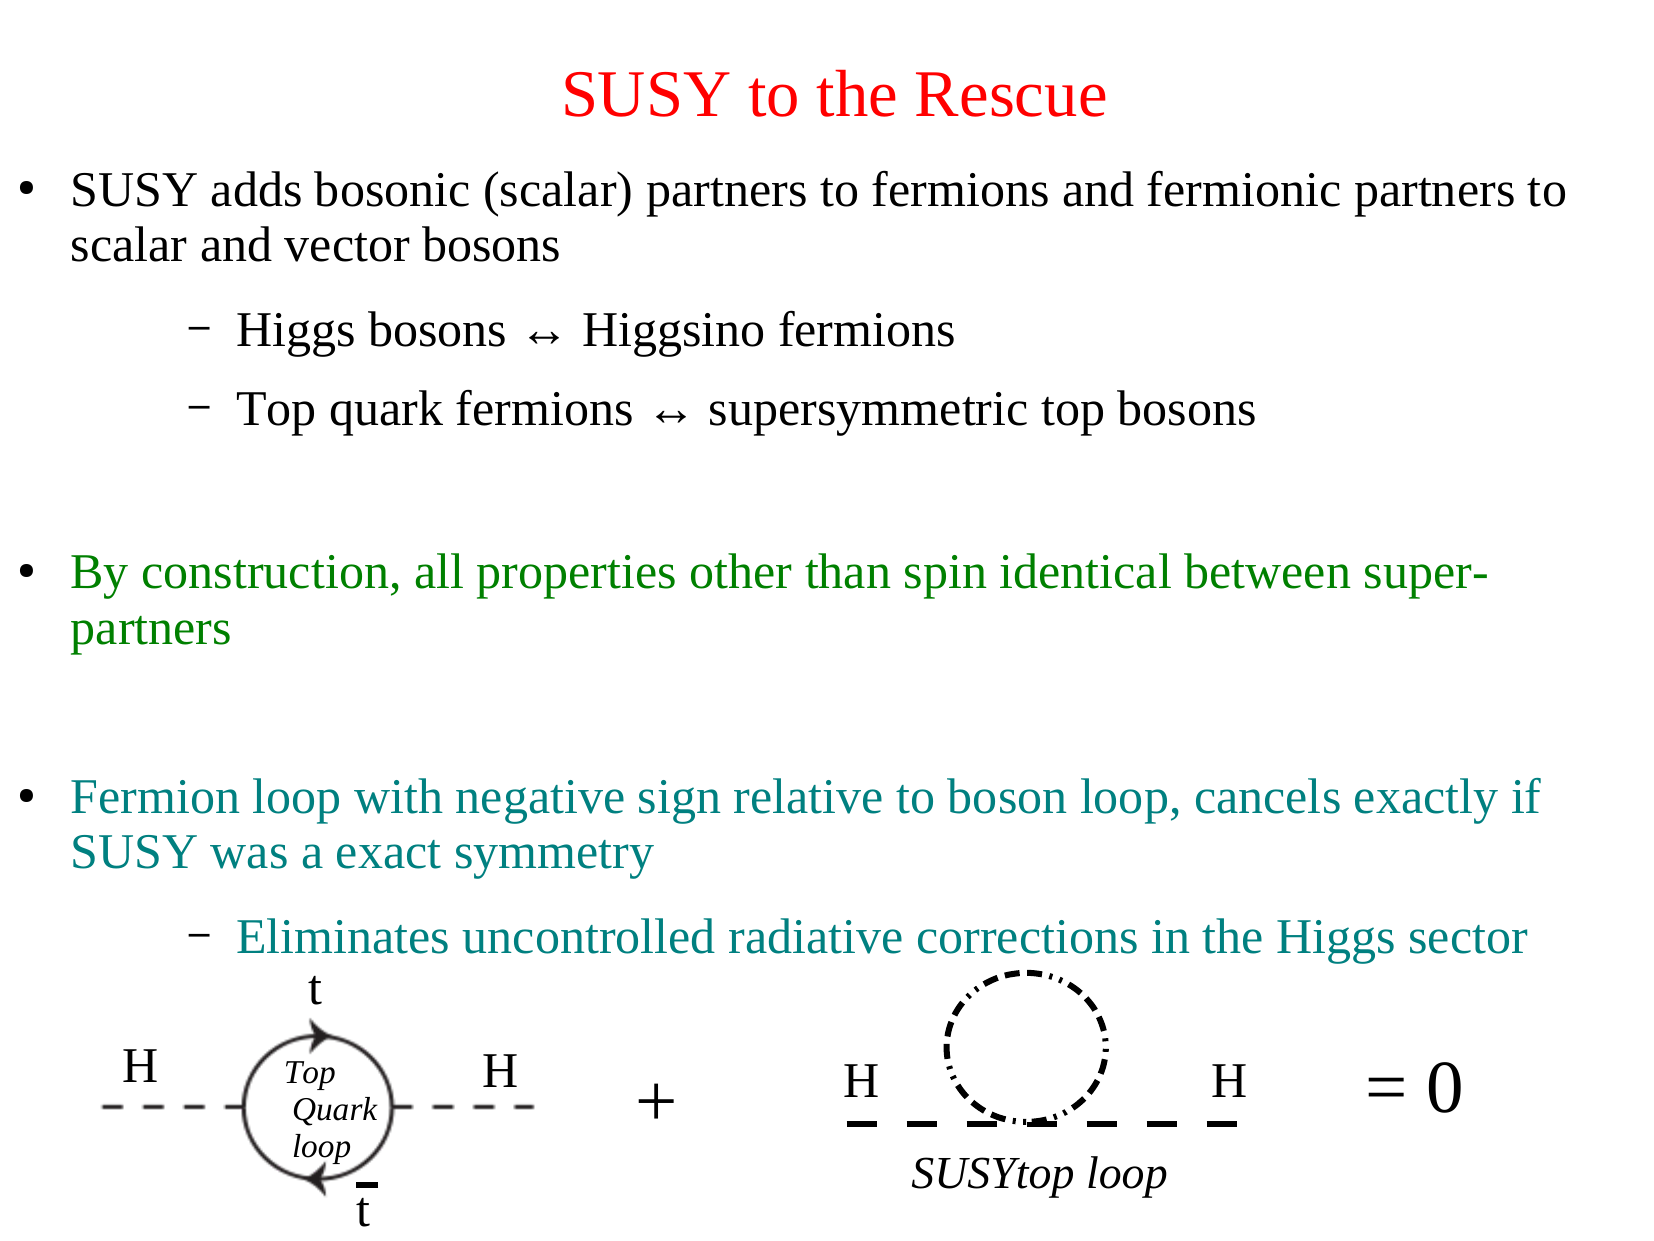

# SUSY to the Rescue
SUSY adds bosonic (scalar) partners to fermions and fermionic partners to scalar and vector bosons
Higgs bosons ↔ Higgsino fermions
Top quark fermions ↔ supersymmetric top bosons
By construction, all properties other than spin identical between super-partners
Fermion loop with negative sign relative to boson loop, cancels exactly if SUSY was a exact symmetry
Eliminates uncontrolled radiative corrections in the Higgs sector
t
H
H
= 0
H
H
Top
 Quark
 loop
+
SUSYtop loop
t